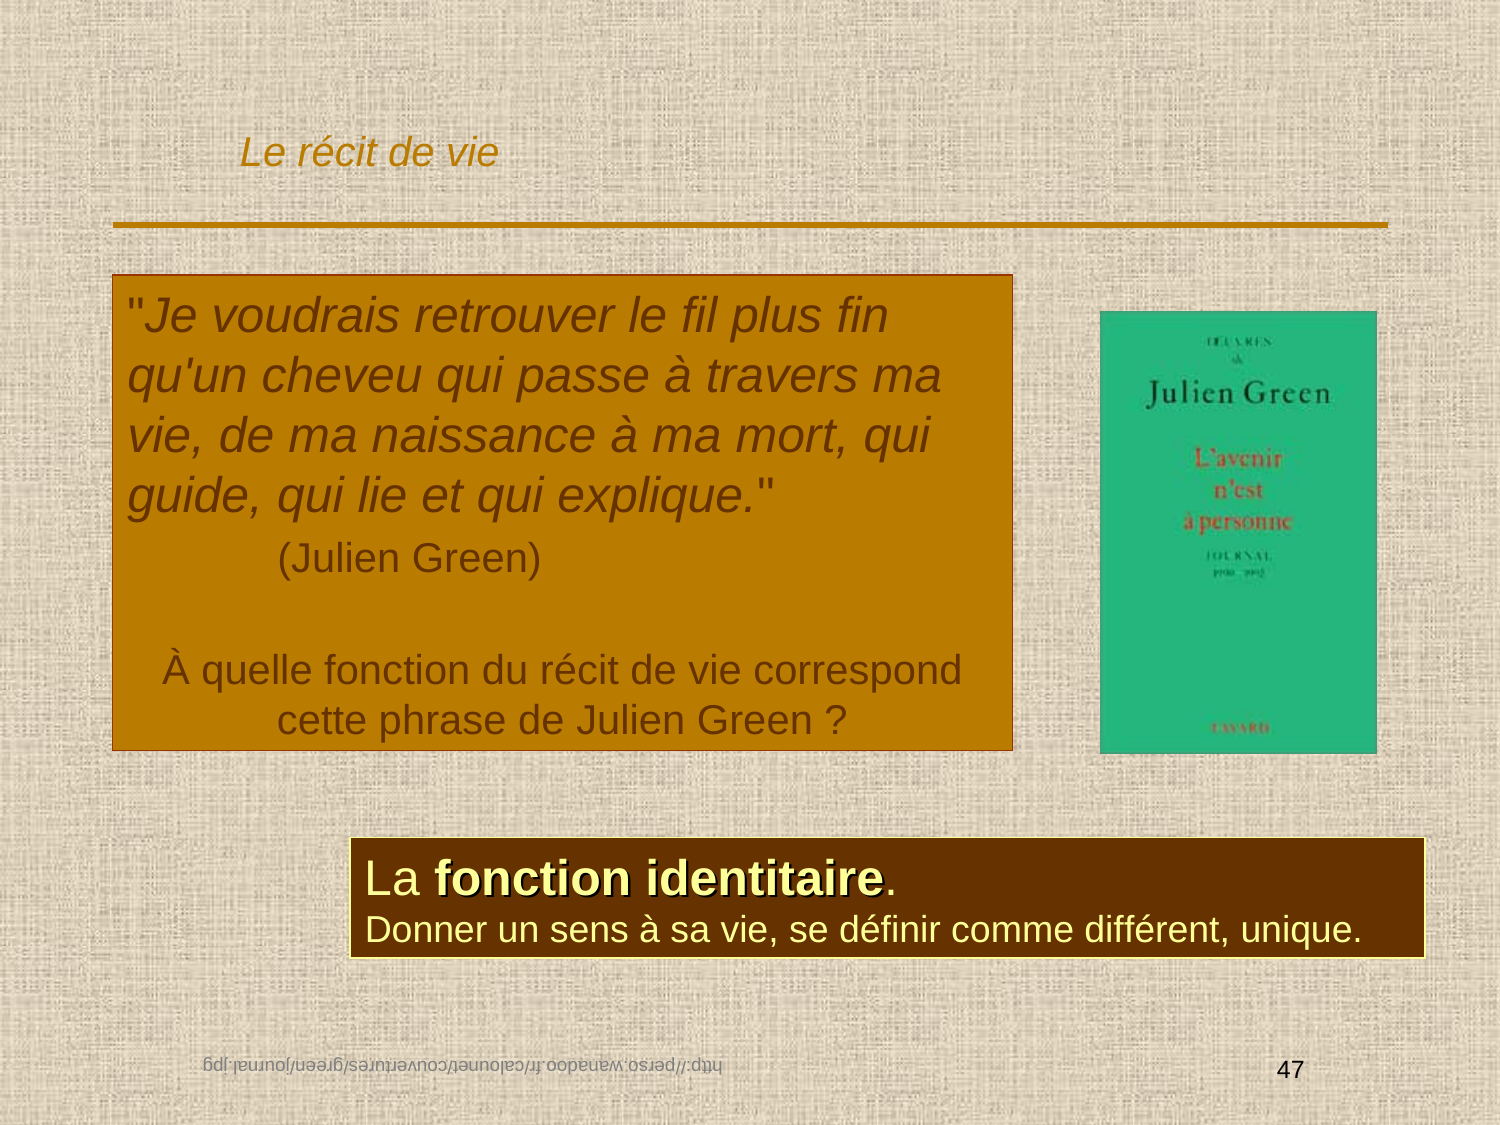

Le récit de vie
"Je voudrais retrouver le fil plus fin qu'un cheveu qui passe à travers ma vie, de ma naissance à ma mort, qui guide, qui lie et qui explique."		(Julien Green)
À quelle fonction du récit de vie correspond cette phrase de Julien Green ?
La fonction identitaire.
Donner un sens à sa vie, se définir comme différent, unique.
47
http://perso.wanadoo.fr/calounet/couvertures/green/journal.jpg